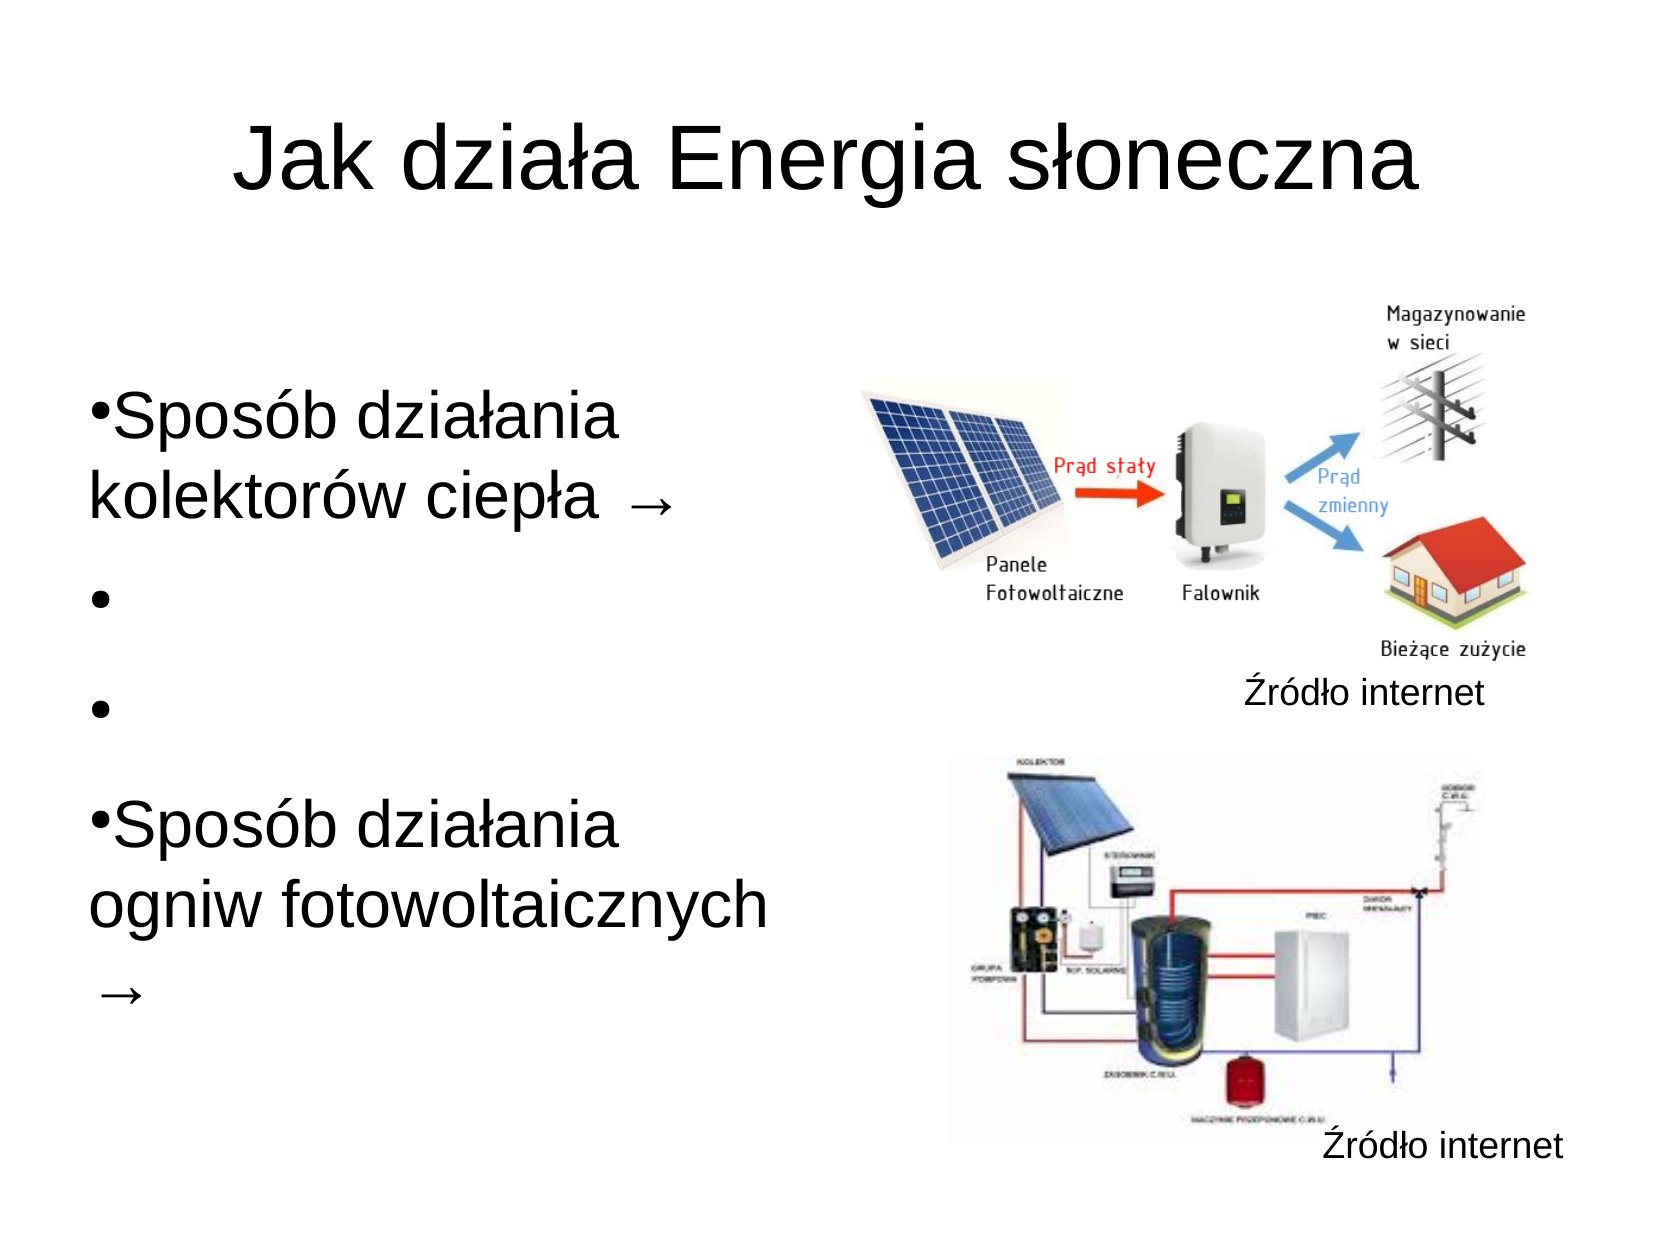

Jak działa Energia słoneczna
# Sposób działania kolektorów ciepła →
Sposób działania ogniw fotowoltaicznych →
Źródło internet
Źródło internet